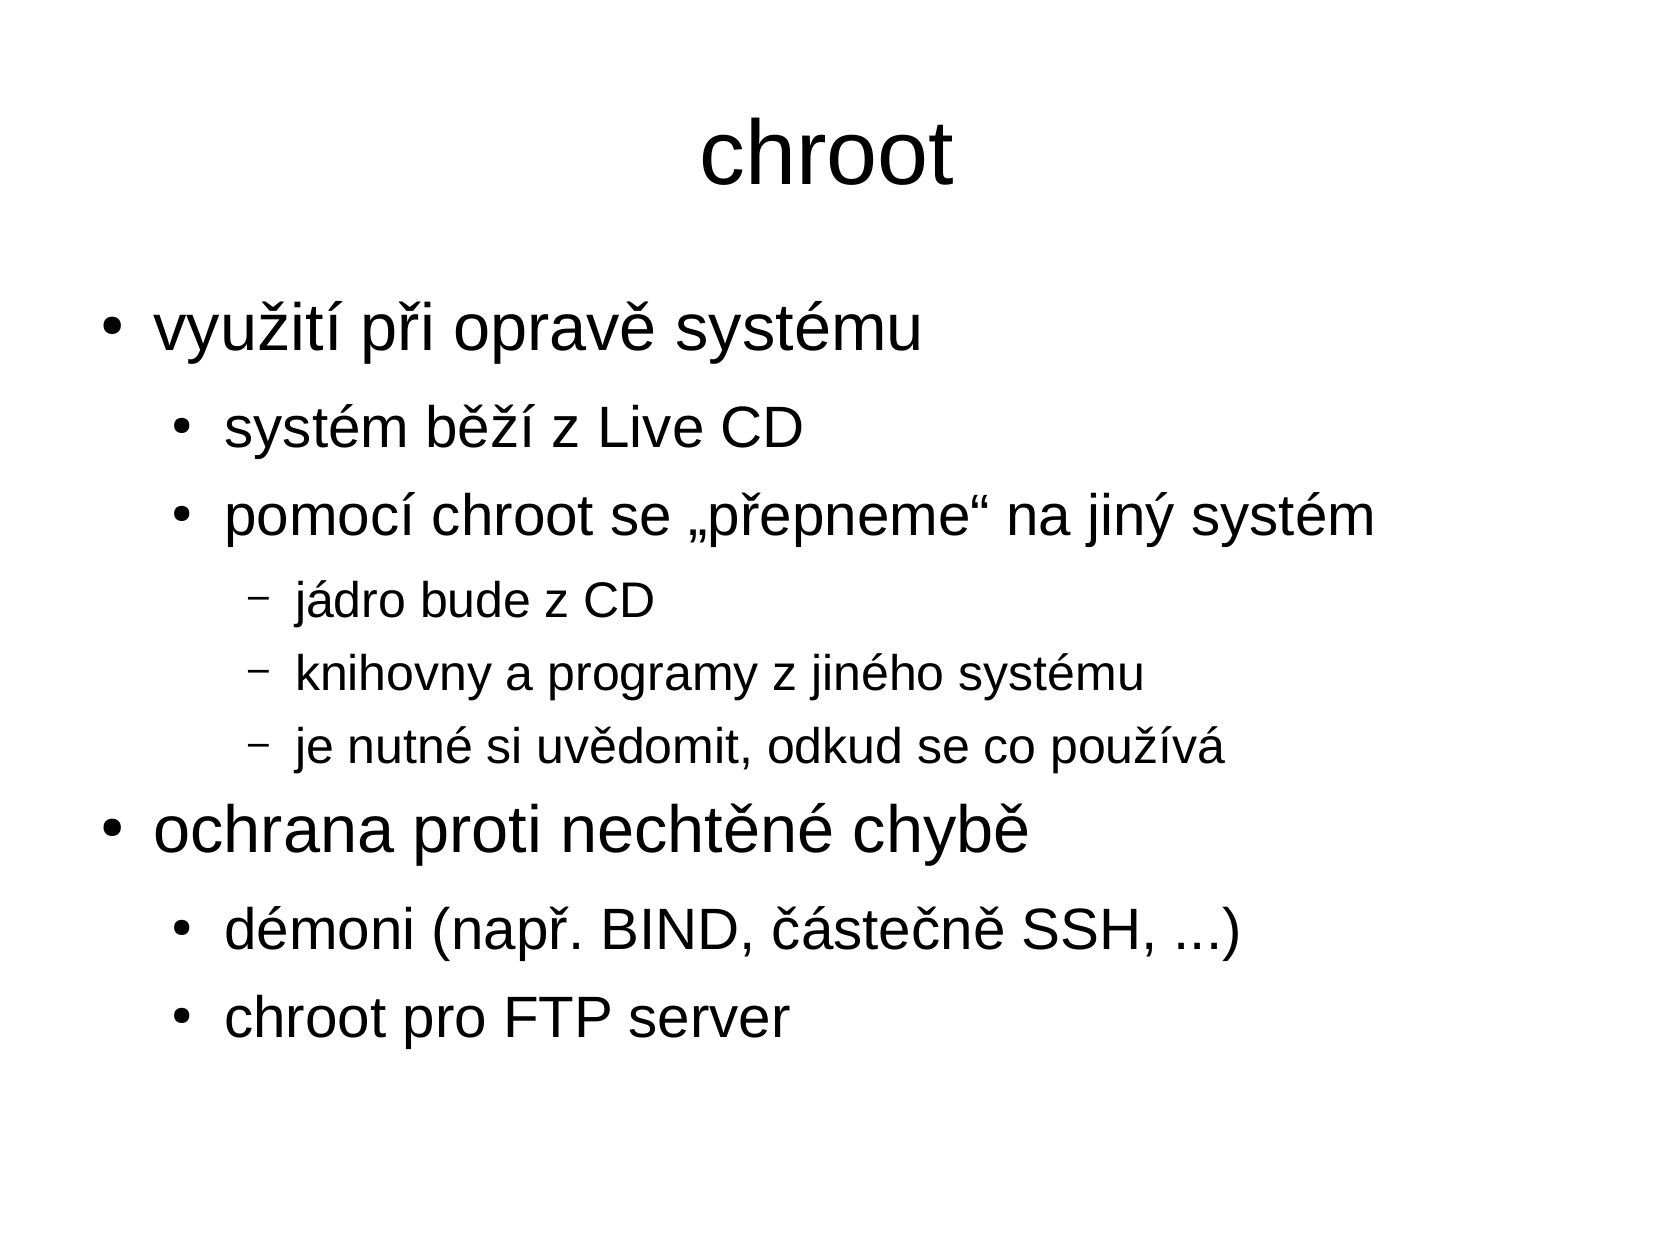

# chroot
využití při opravě systému
systém běží z Live CD
pomocí chroot se „přepneme“ na jiný systém
jádro bude z CD
knihovny a programy z jiného systému
je nutné si uvědomit, odkud se co používá
ochrana proti nechtěné chybě
démoni (např. BIND, částečně SSH, ...)
chroot pro FTP server